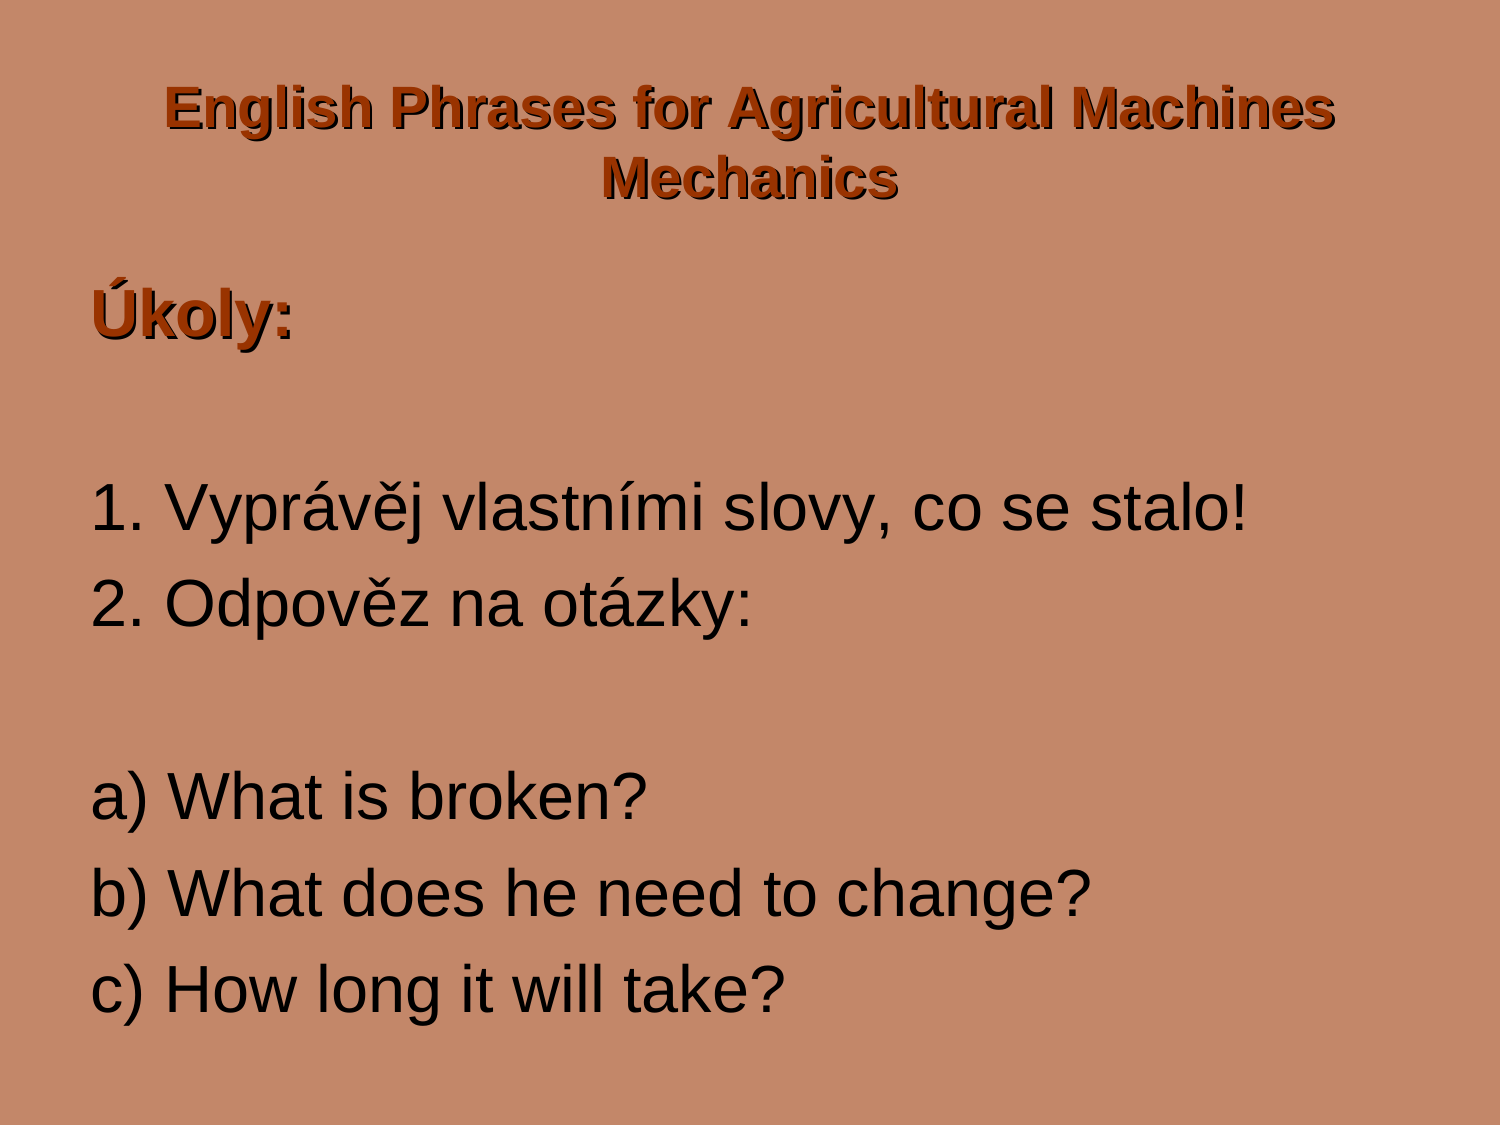

# English Phrases for Agricultural Machines Mechanics
Úkoly:
 Vyprávěj vlastními slovy, co se stalo!
 Odpověz na otázky:
 What is broken?
 What does he need to change?
 How long it will take?